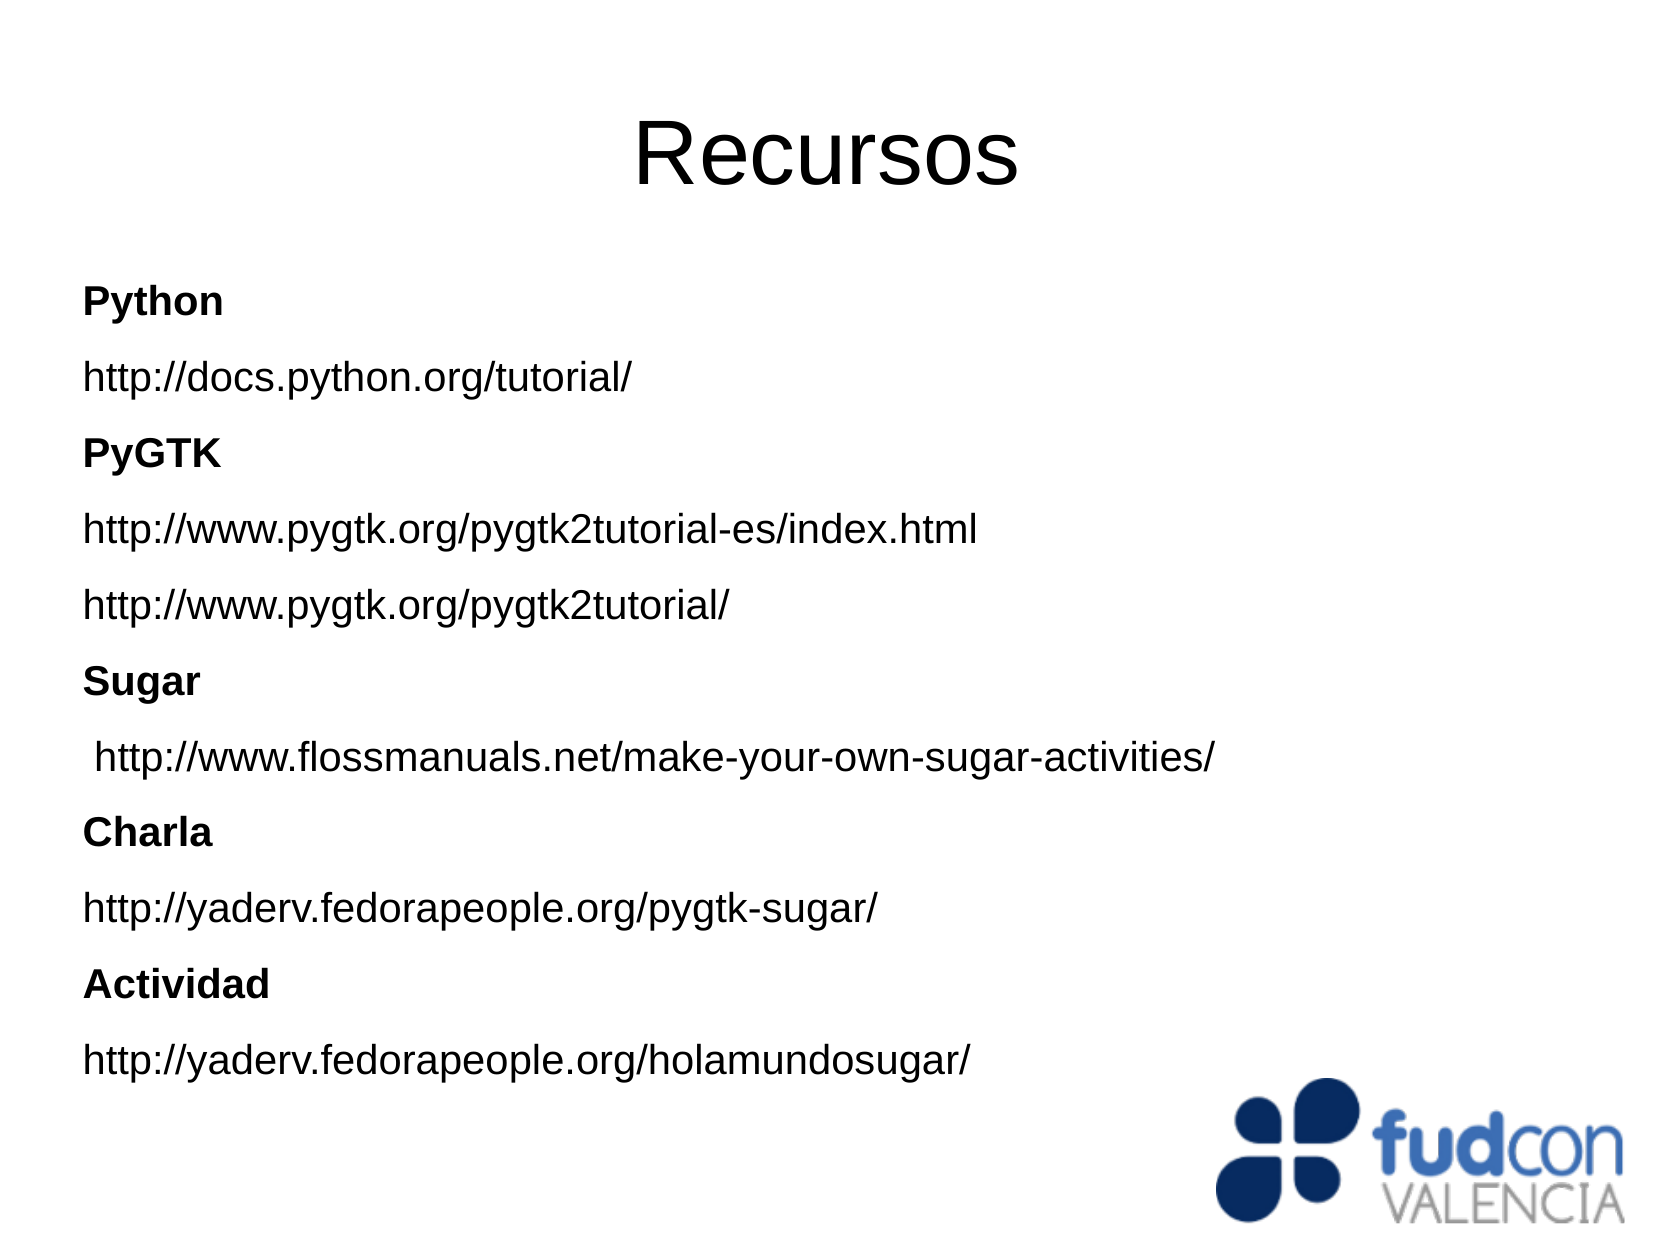

# Recursos
Python
http://docs.python.org/tutorial/
PyGTK
http://www.pygtk.org/pygtk2tutorial-es/index.html
http://www.pygtk.org/pygtk2tutorial/
Sugar
 http://www.flossmanuals.net/make-your-own-sugar-activities/
Charla
http://yaderv.fedorapeople.org/pygtk-sugar/
Actividad
http://yaderv.fedorapeople.org/holamundosugar/